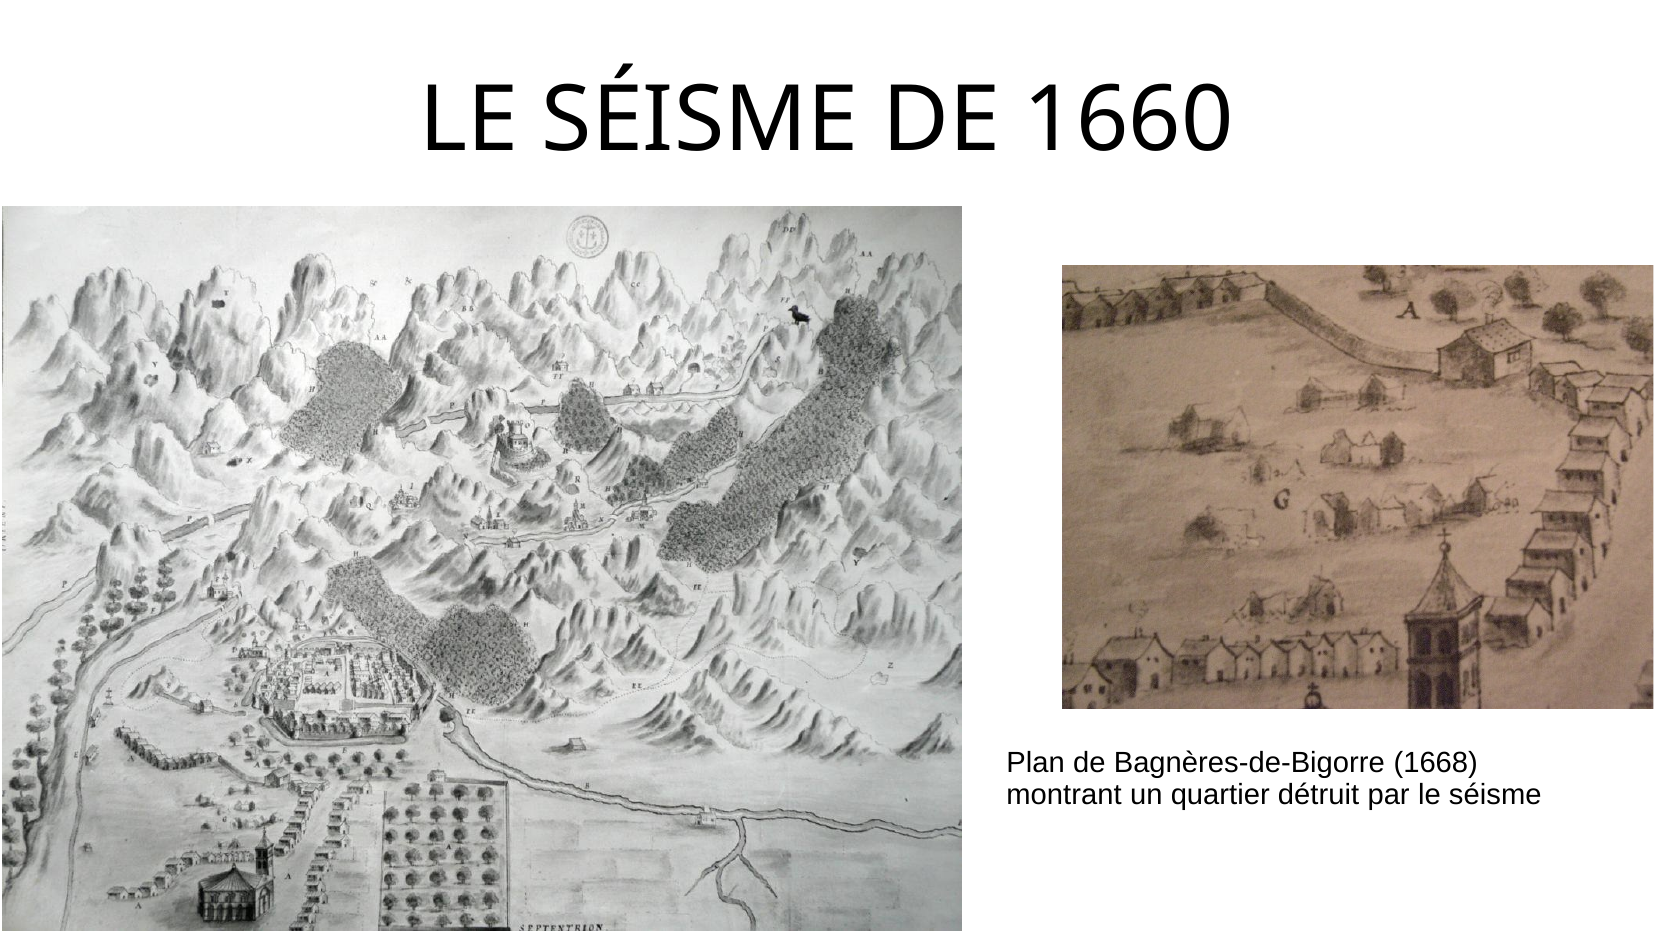

# LE SÉISME DE 1660
Plan de Bagnères-de-Bigorre (1668)
montrant un quartier détruit par le séisme